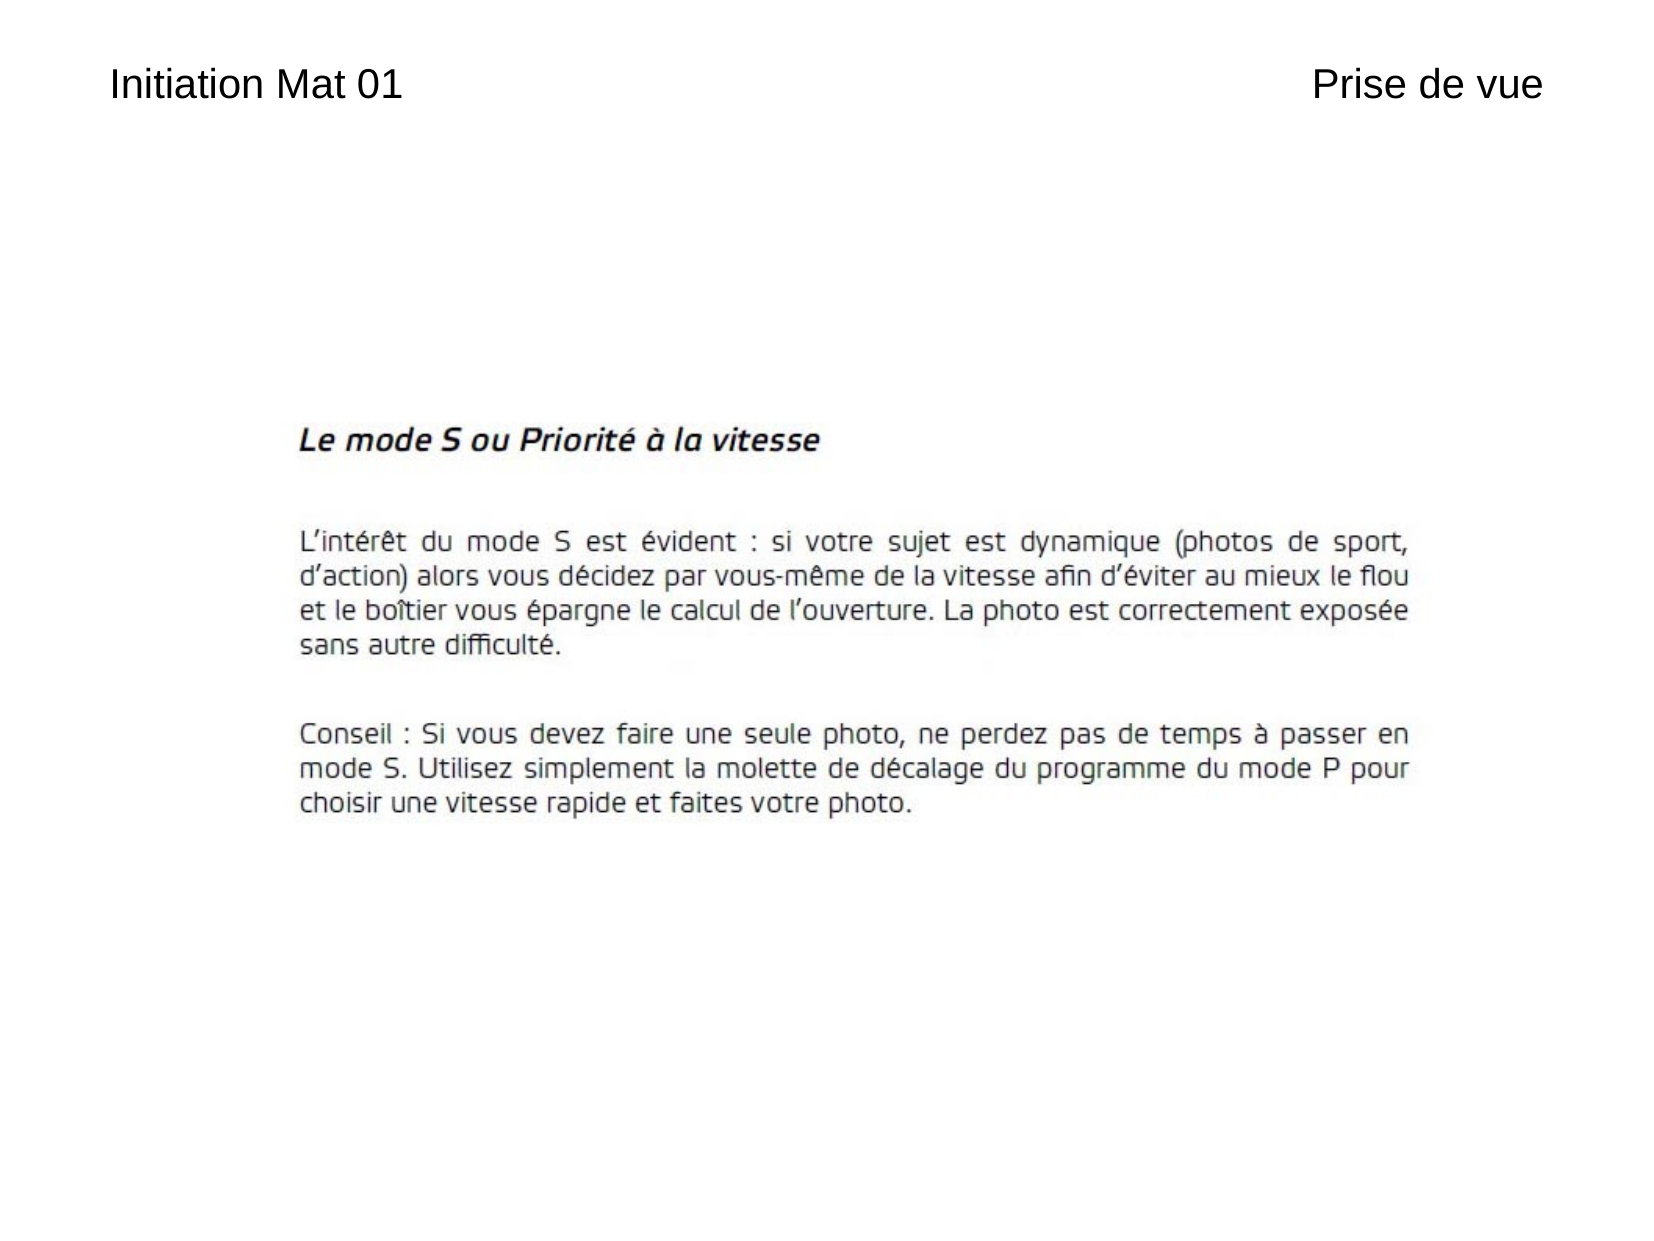

# Initiation Mat 01 Prise de vue